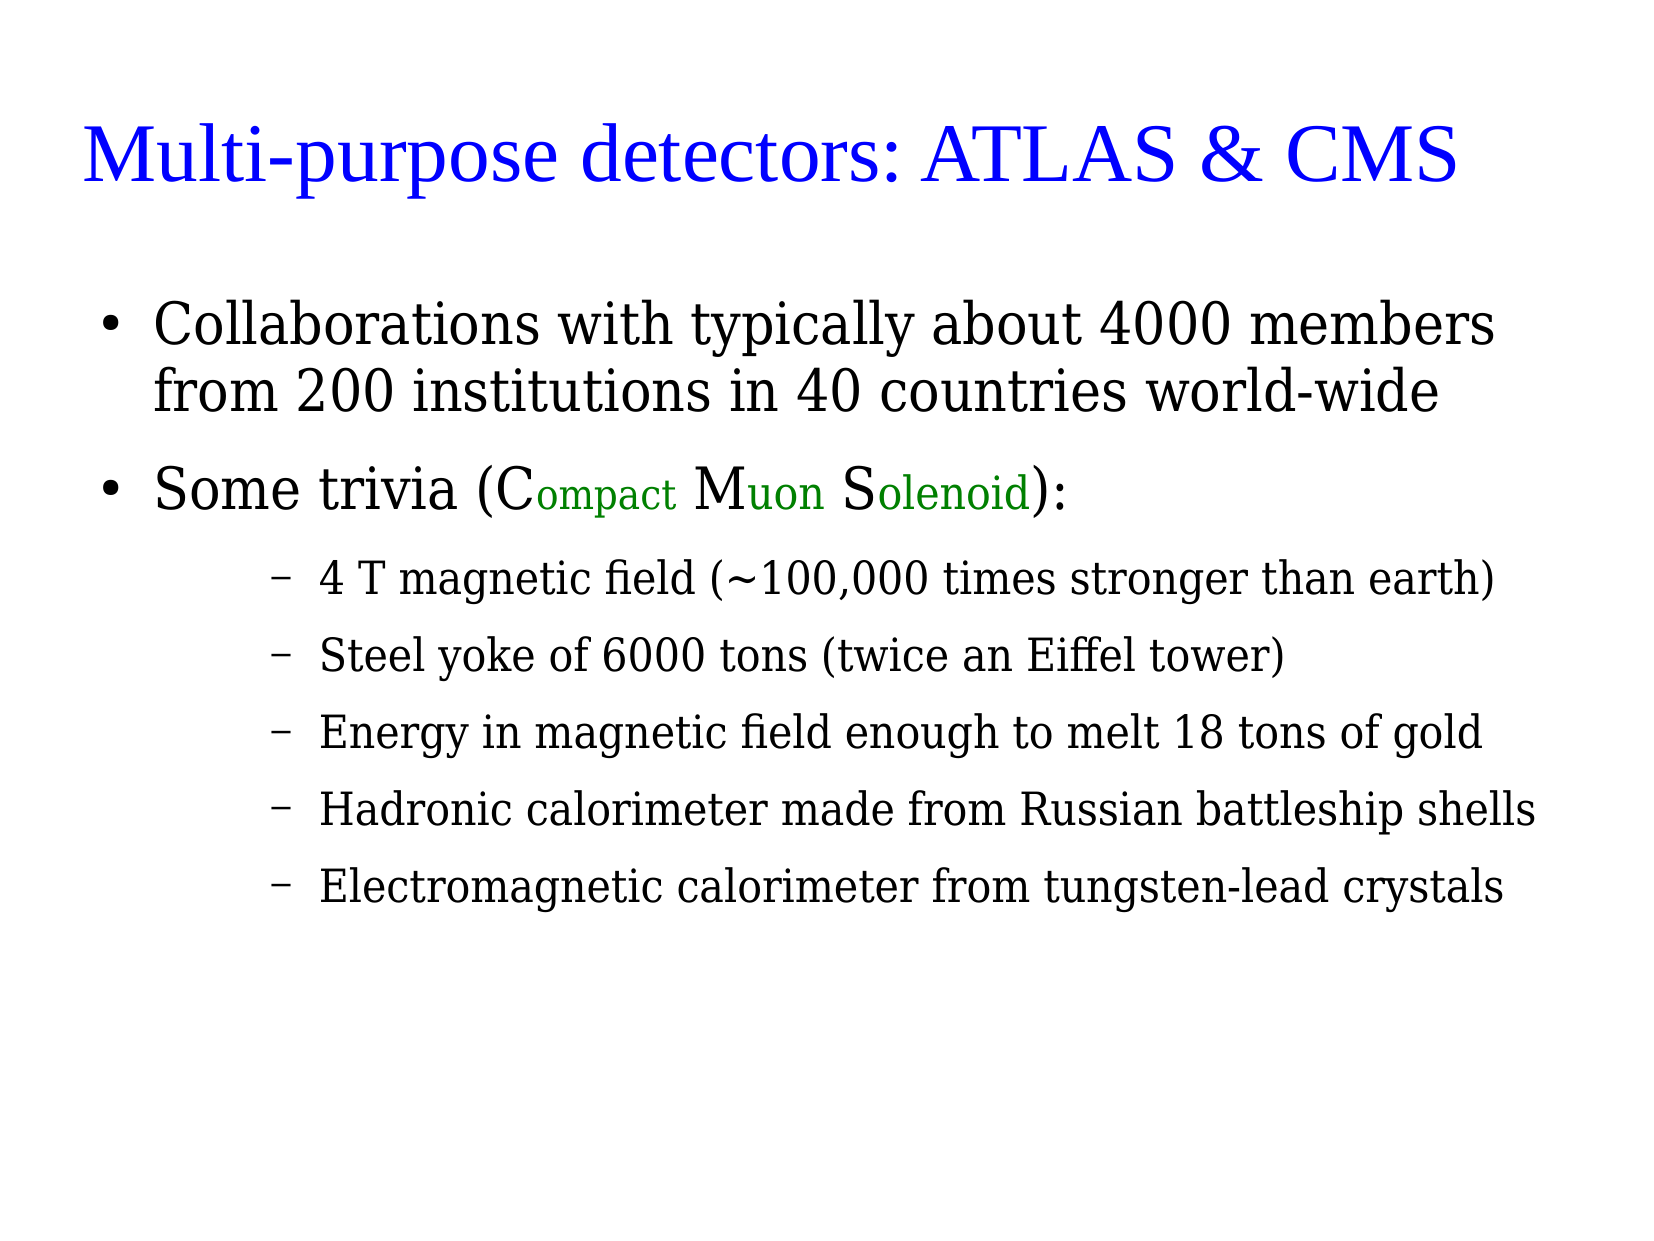

# Multi-purpose detectors: ATLAS & CMS
Collaborations with typically about 4000 members from 200 institutions in 40 countries world-wide
Some trivia (Compact Muon Solenoid):
4 T magnetic field (~100,000 times stronger than earth)
Steel yoke of 6000 tons (twice an Eiffel tower)
Energy in magnetic field enough to melt 18 tons of gold
Hadronic calorimeter made from Russian battleship shells
Electromagnetic calorimeter from tungsten-lead crystals